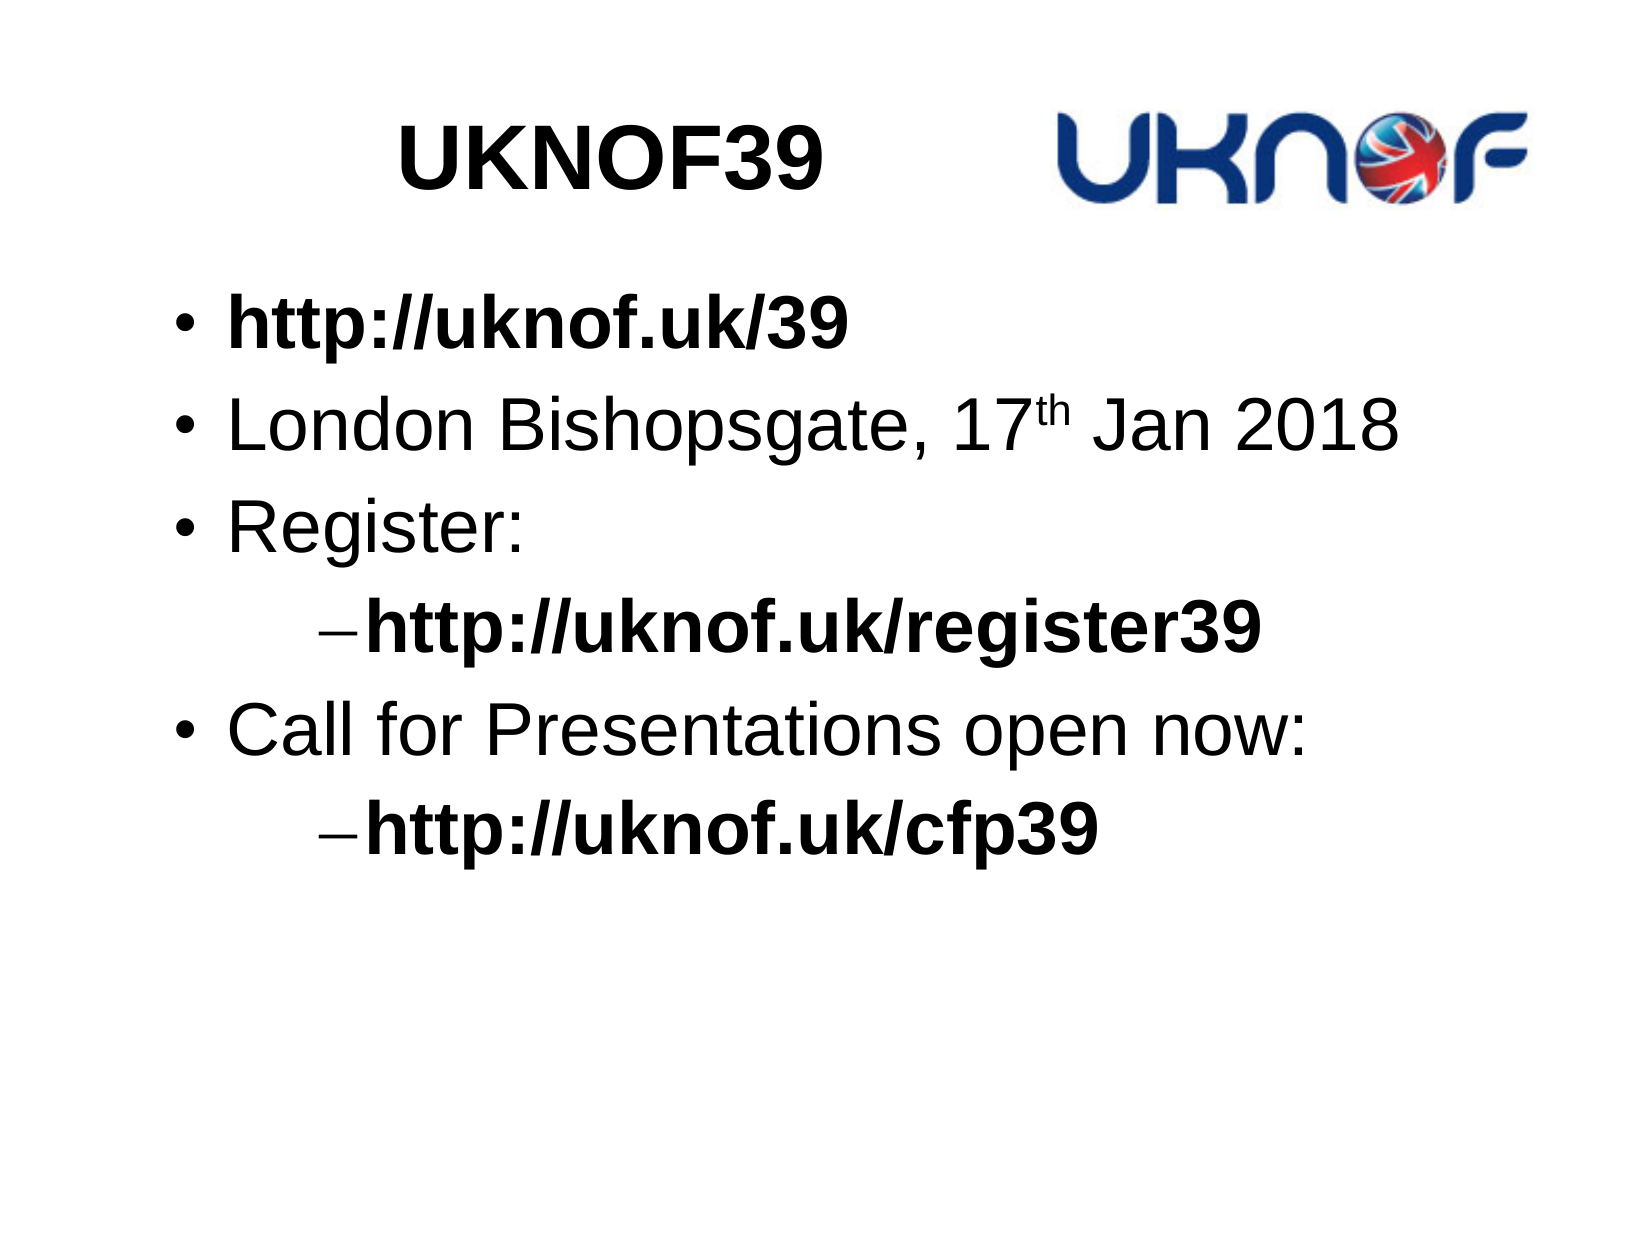

# UKNOF39
http://uknof.uk/39
London Bishopsgate, 17th Jan 2018
Register:
http://uknof.uk/register39
Call for Presentations open now:
http://uknof.uk/cfp39